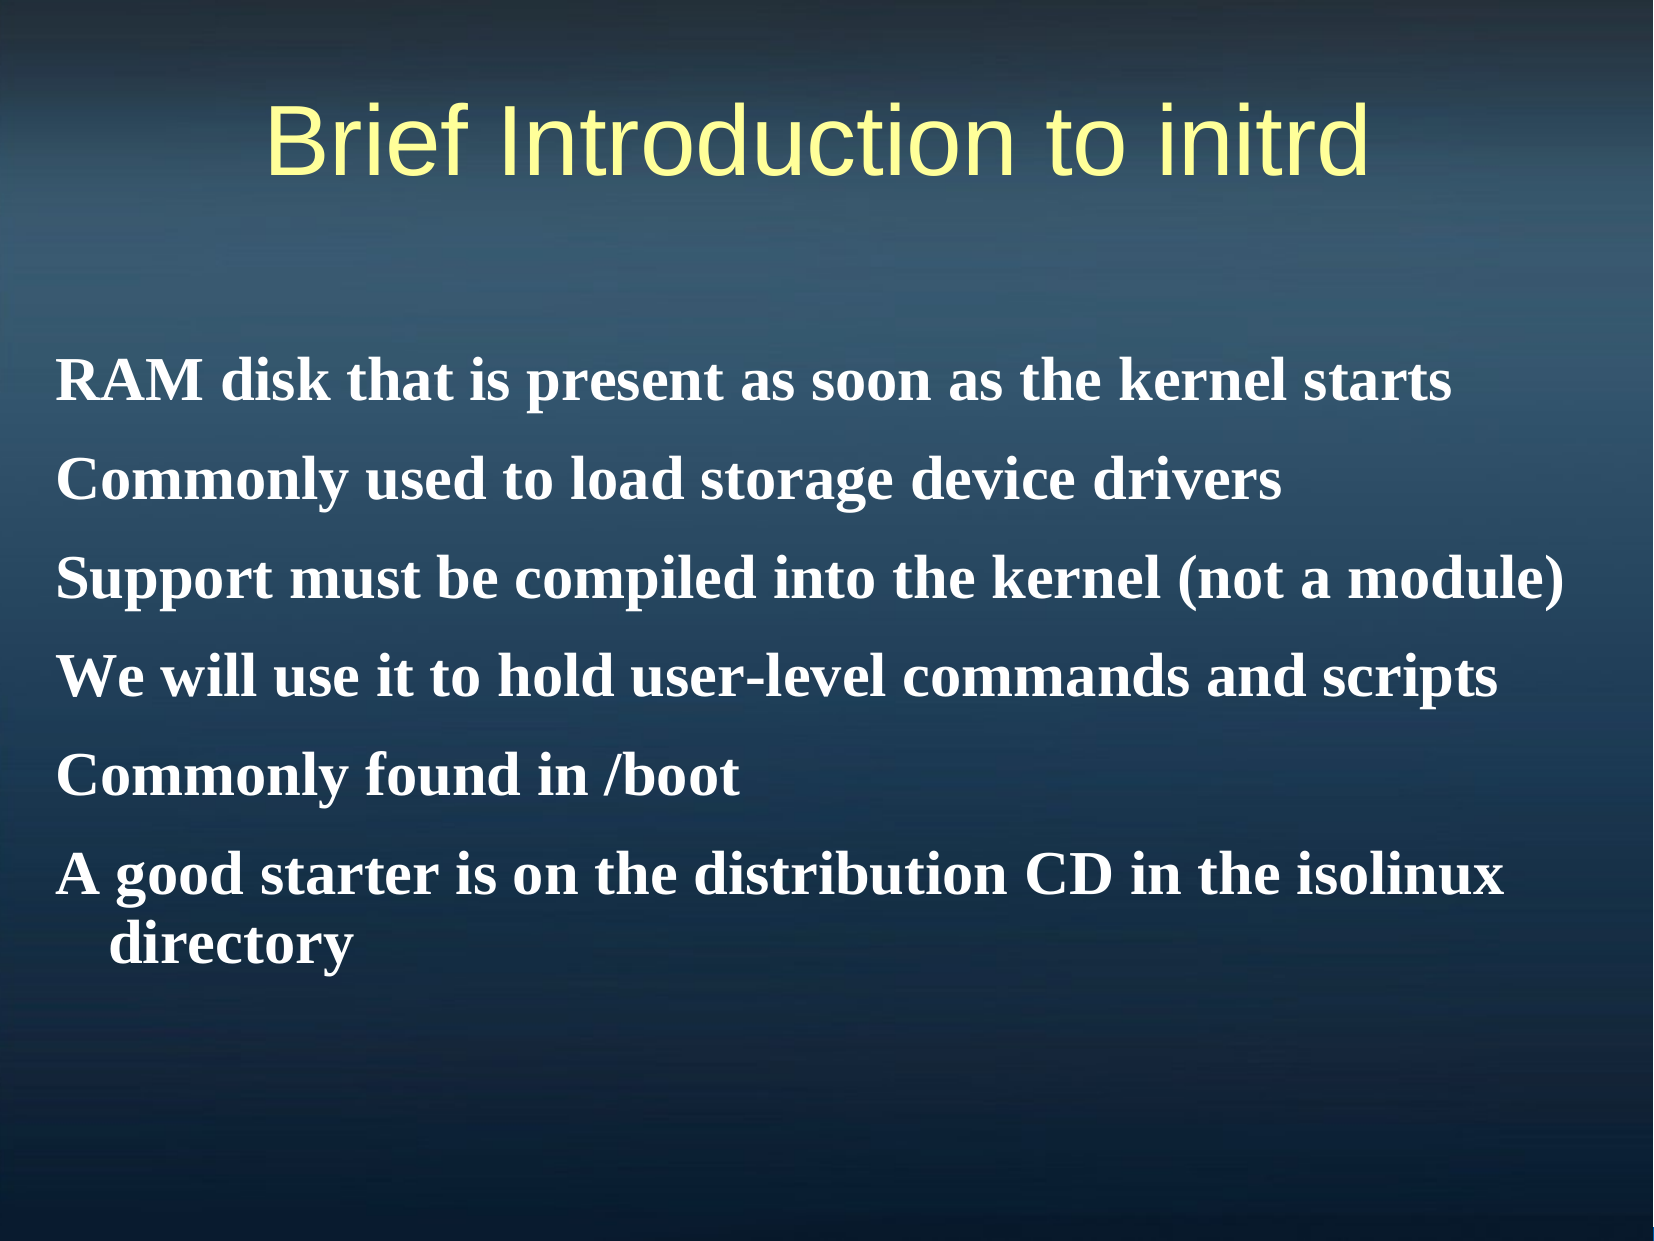

# Brief Introduction to initrd
RAM disk that is present as soon as the kernel starts
Commonly used to load storage device drivers
Support must be compiled into the kernel (not a module)
We will use it to hold user-level commands and scripts
Commonly found in /boot
A good starter is on the distribution CD in the isolinux directory